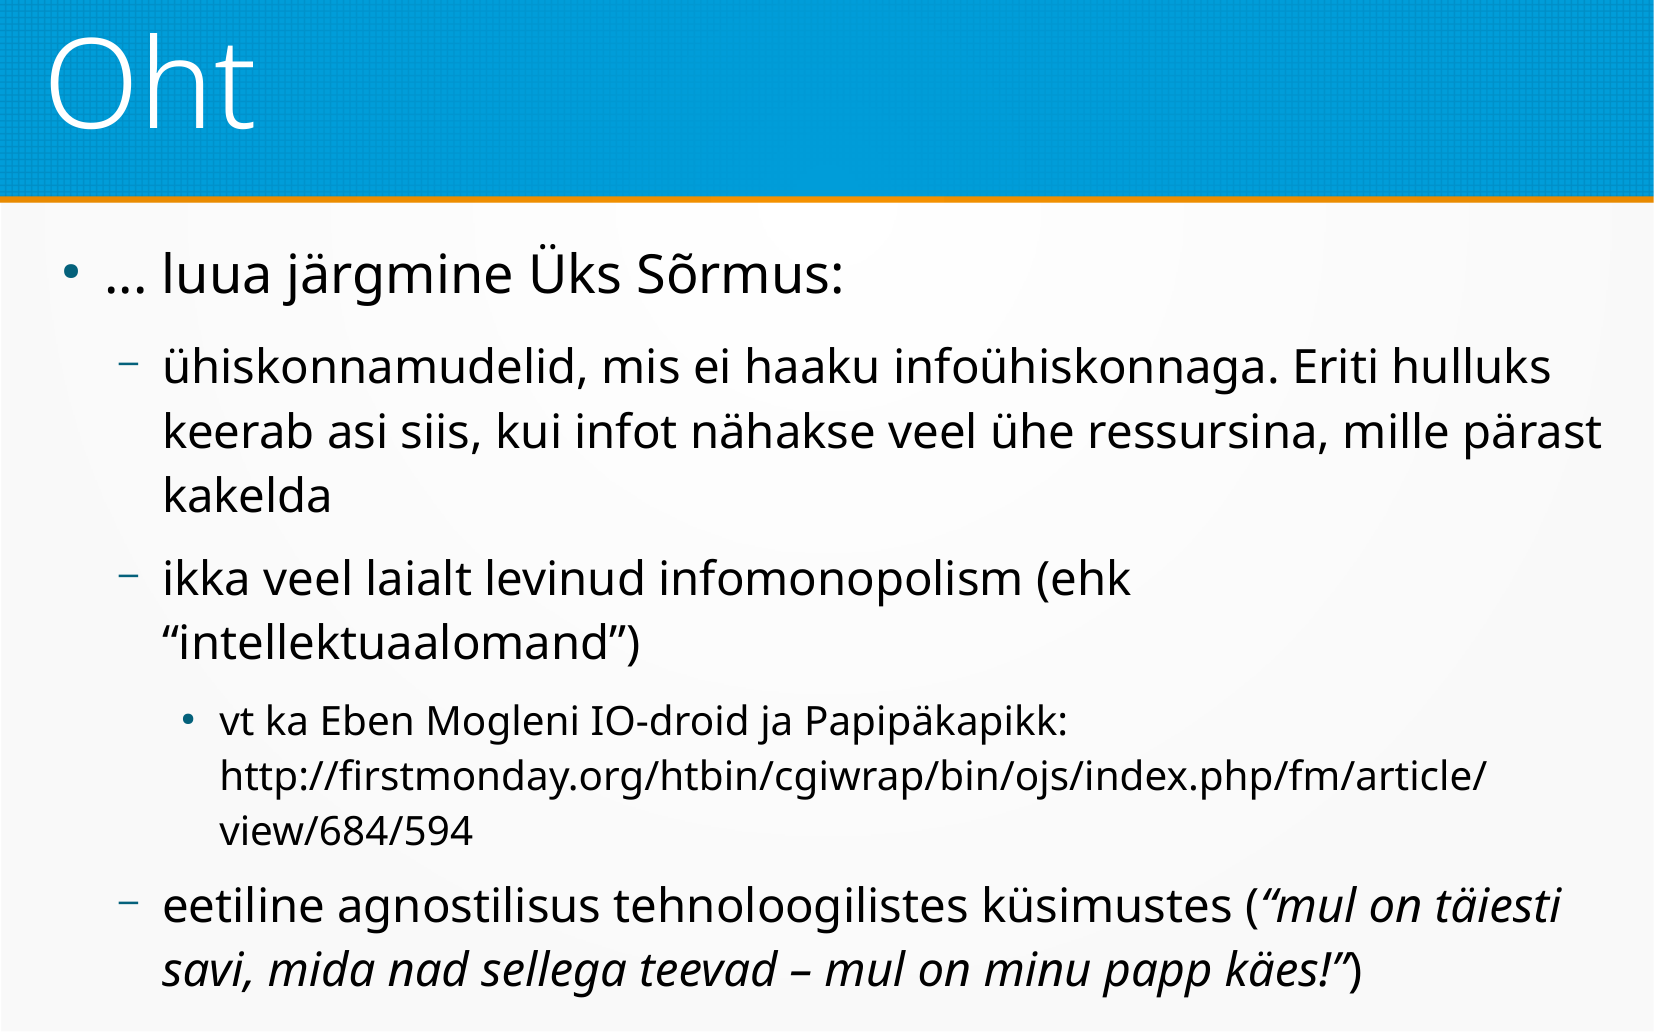

# Oht
... luua järgmine Üks Sõrmus:
ühiskonnamudelid, mis ei haaku infoühiskonnaga. Eriti hulluks keerab asi siis, kui infot nähakse veel ühe ressursina, mille pärast kakelda
ikka veel laialt levinud infomonopolism (ehk “intellektuaalomand”)
vt ka Eben Mogleni IO-droid ja Papipäkapikk: http://firstmonday.org/htbin/cgiwrap/bin/ojs/index.php/fm/article/view/684/594
eetiline agnostilisus tehnoloogilistes küsimustes (“mul on täiesti savi, mida nad sellega teevad – mul on minu papp käes!”)